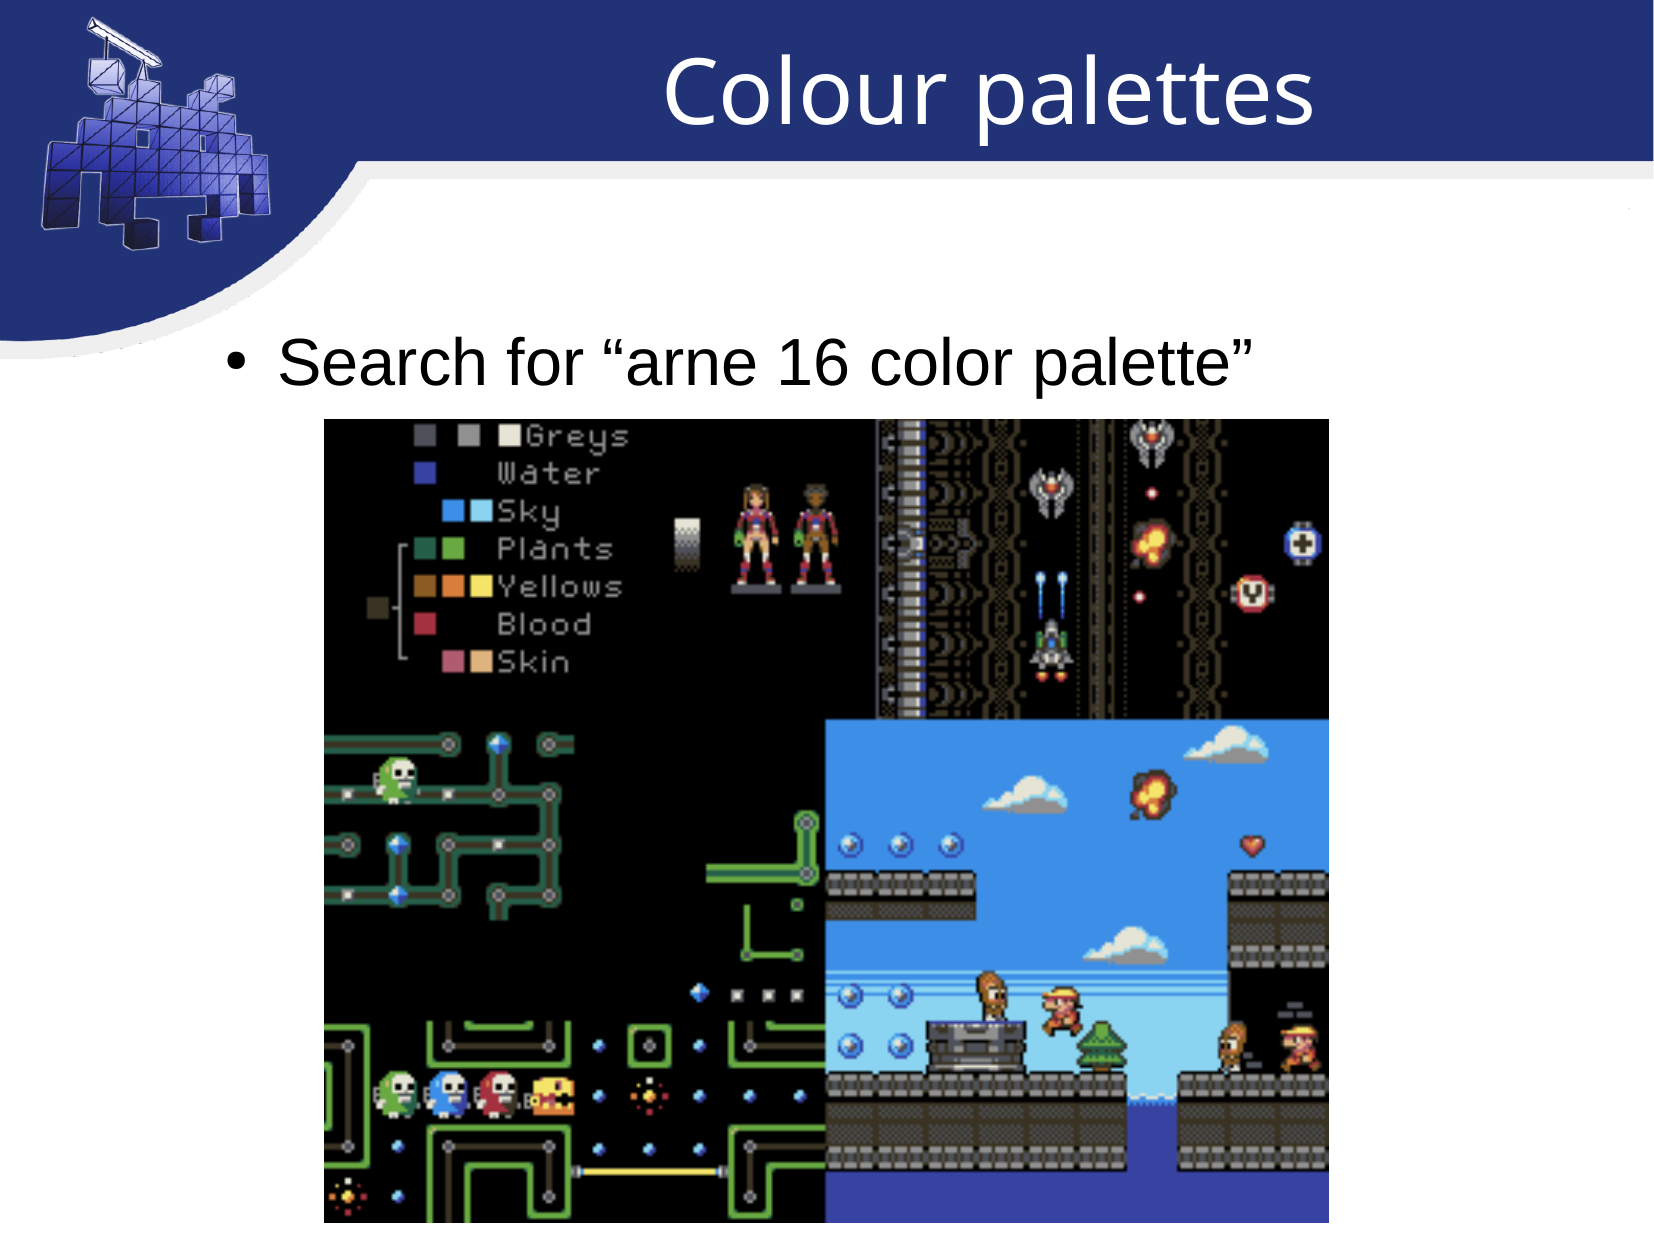

# Colour palettes
Search for “arne 16 color palette”